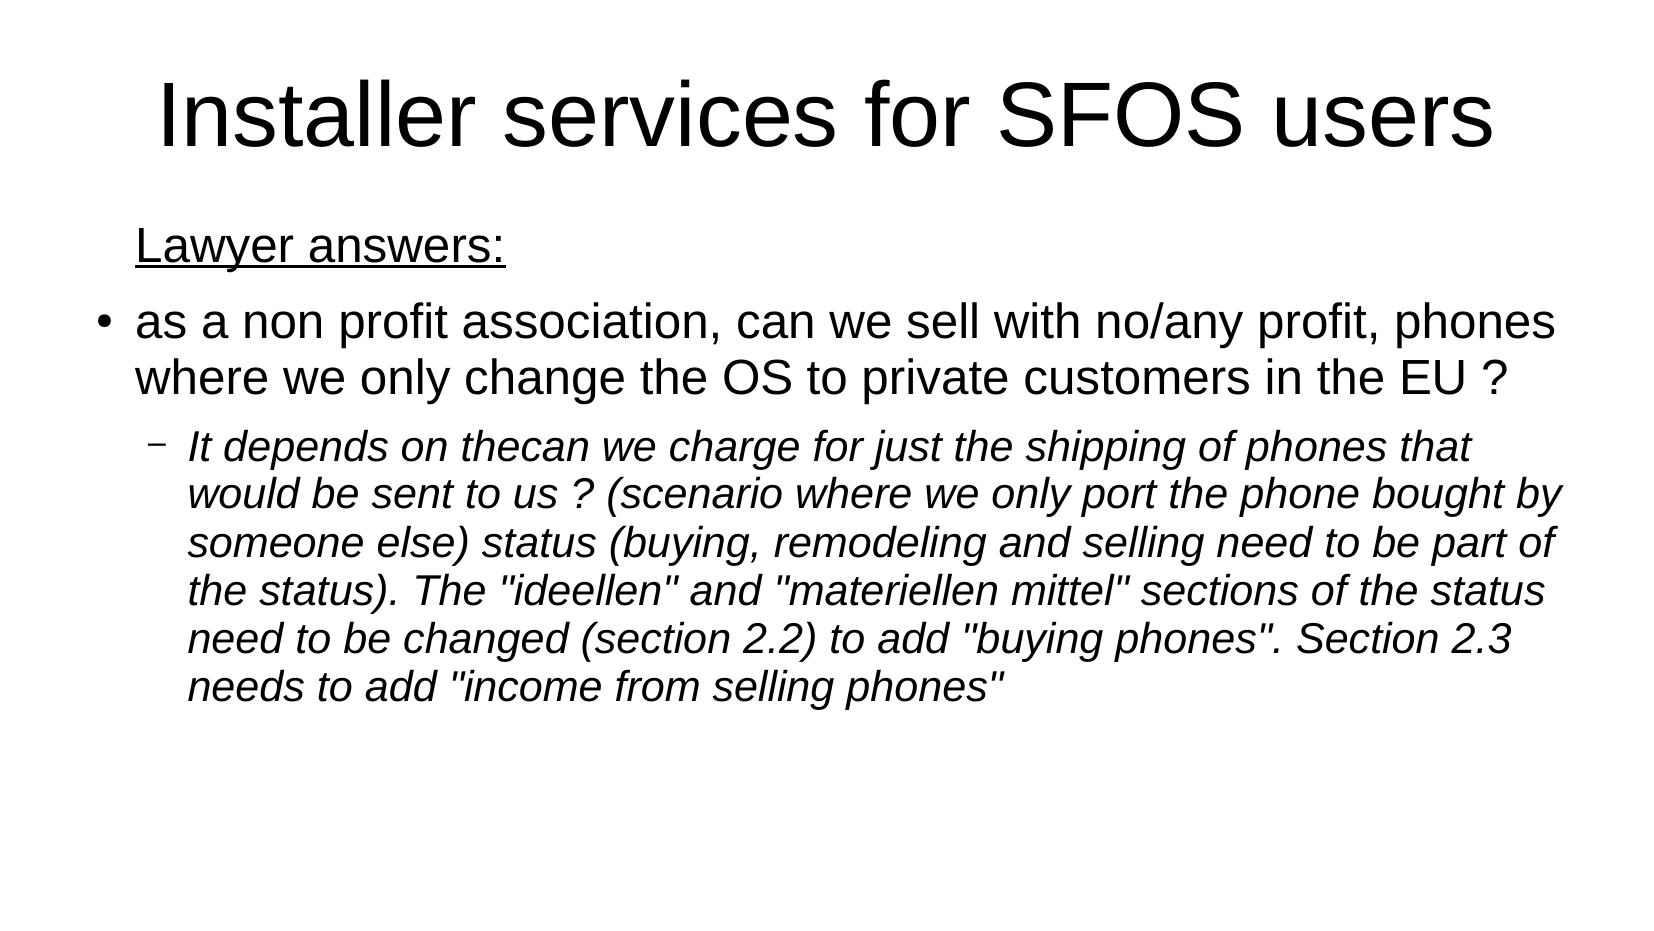

Installer services for SFOS users
# Lawyer answers:
as a non profit association, can we sell with no/any profit, phones where we only change the OS to private customers in the EU ?
It depends on thecan we charge for just the shipping of phones that would be sent to us ? (scenario where we only port the phone bought by someone else) status (buying, remodeling and selling need to be part of the status). The "ideellen" and "materiellen mittel" sections of the status need to be changed (section 2.2) to add "buying phones". Section 2.3 needs to add "income from selling phones"